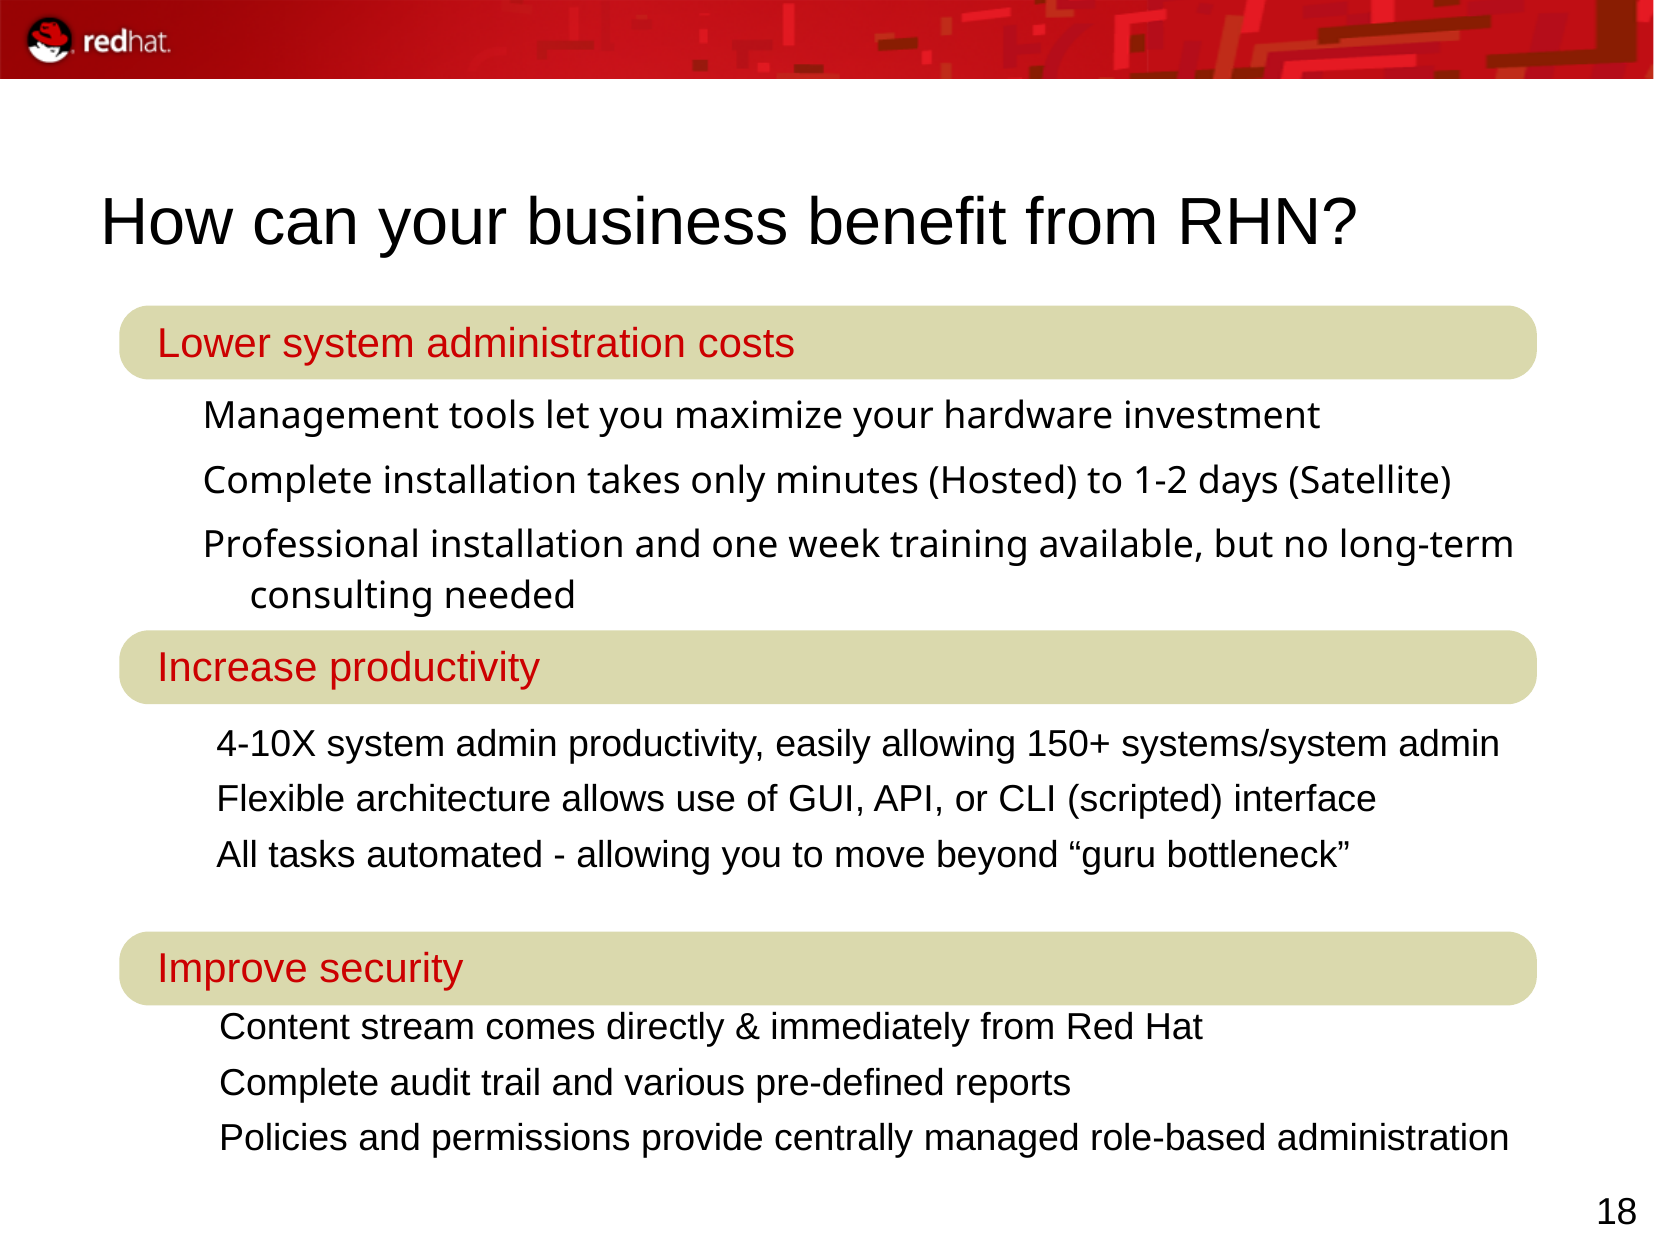

# How can your business benefit from RHN?
 Lower system administration costs
Management tools let you maximize your hardware investment
Complete installation takes only minutes (Hosted) to 1-2 days (Satellite)
Professional installation and one week training available, but no long-term consulting needed
 Increase productivity
4-10X system admin productivity, easily allowing 150+ systems/system admin
Flexible architecture allows use of GUI, API, or CLI (scripted) interface
All tasks automated - allowing you to move beyond “guru bottleneck”
 Improve security
Content stream comes directly & immediately from Red Hat
Complete audit trail and various pre-defined reports
Policies and permissions provide centrally managed role-based administration